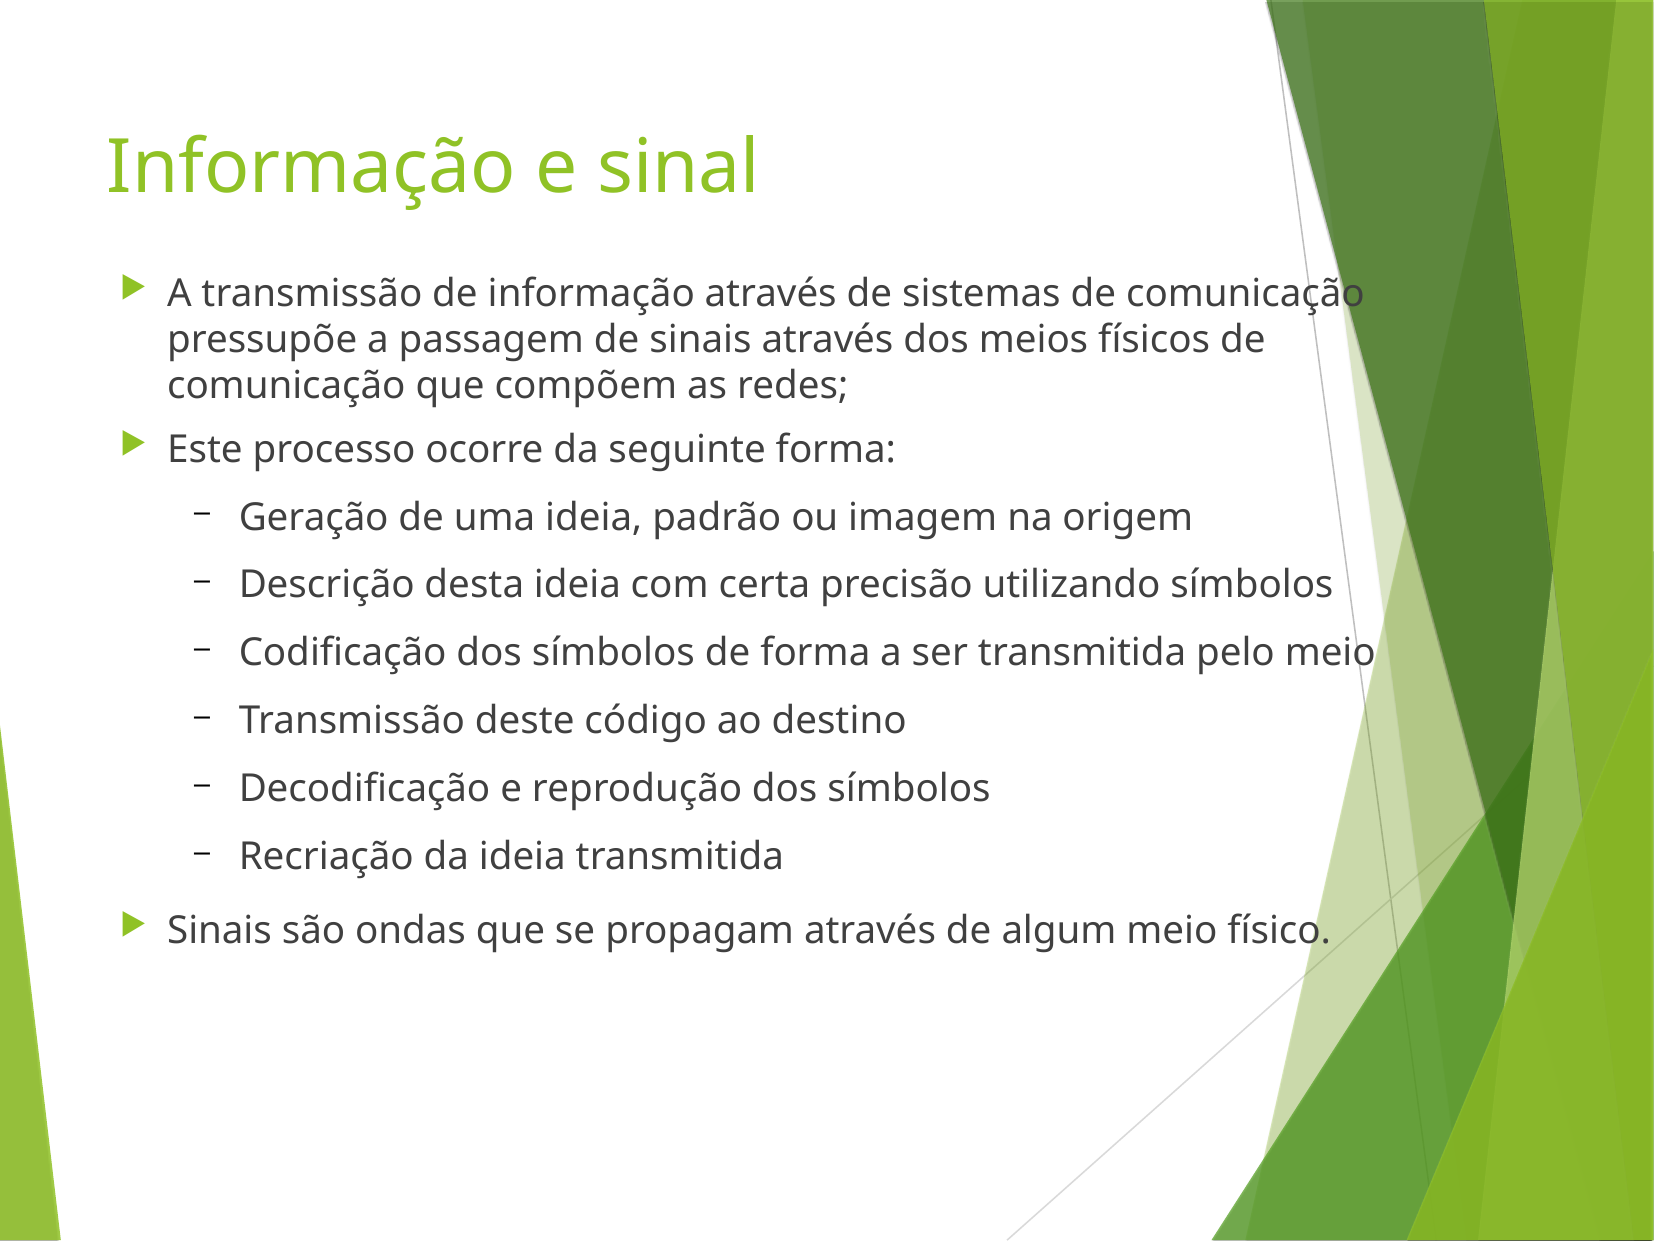

# Informação e sinal
A transmissão de informação através de sistemas de comunicação pressupõe a passagem de sinais através dos meios físicos de comunicação que compõem as redes;
Este processo ocorre da seguinte forma:
Geração de uma ideia, padrão ou imagem na origem
Descrição desta ideia com certa precisão utilizando símbolos
Codificação dos símbolos de forma a ser transmitida pelo meio
Transmissão deste código ao destino
Decodificação e reprodução dos símbolos
Recriação da ideia transmitida
Sinais são ondas que se propagam através de algum meio físico.